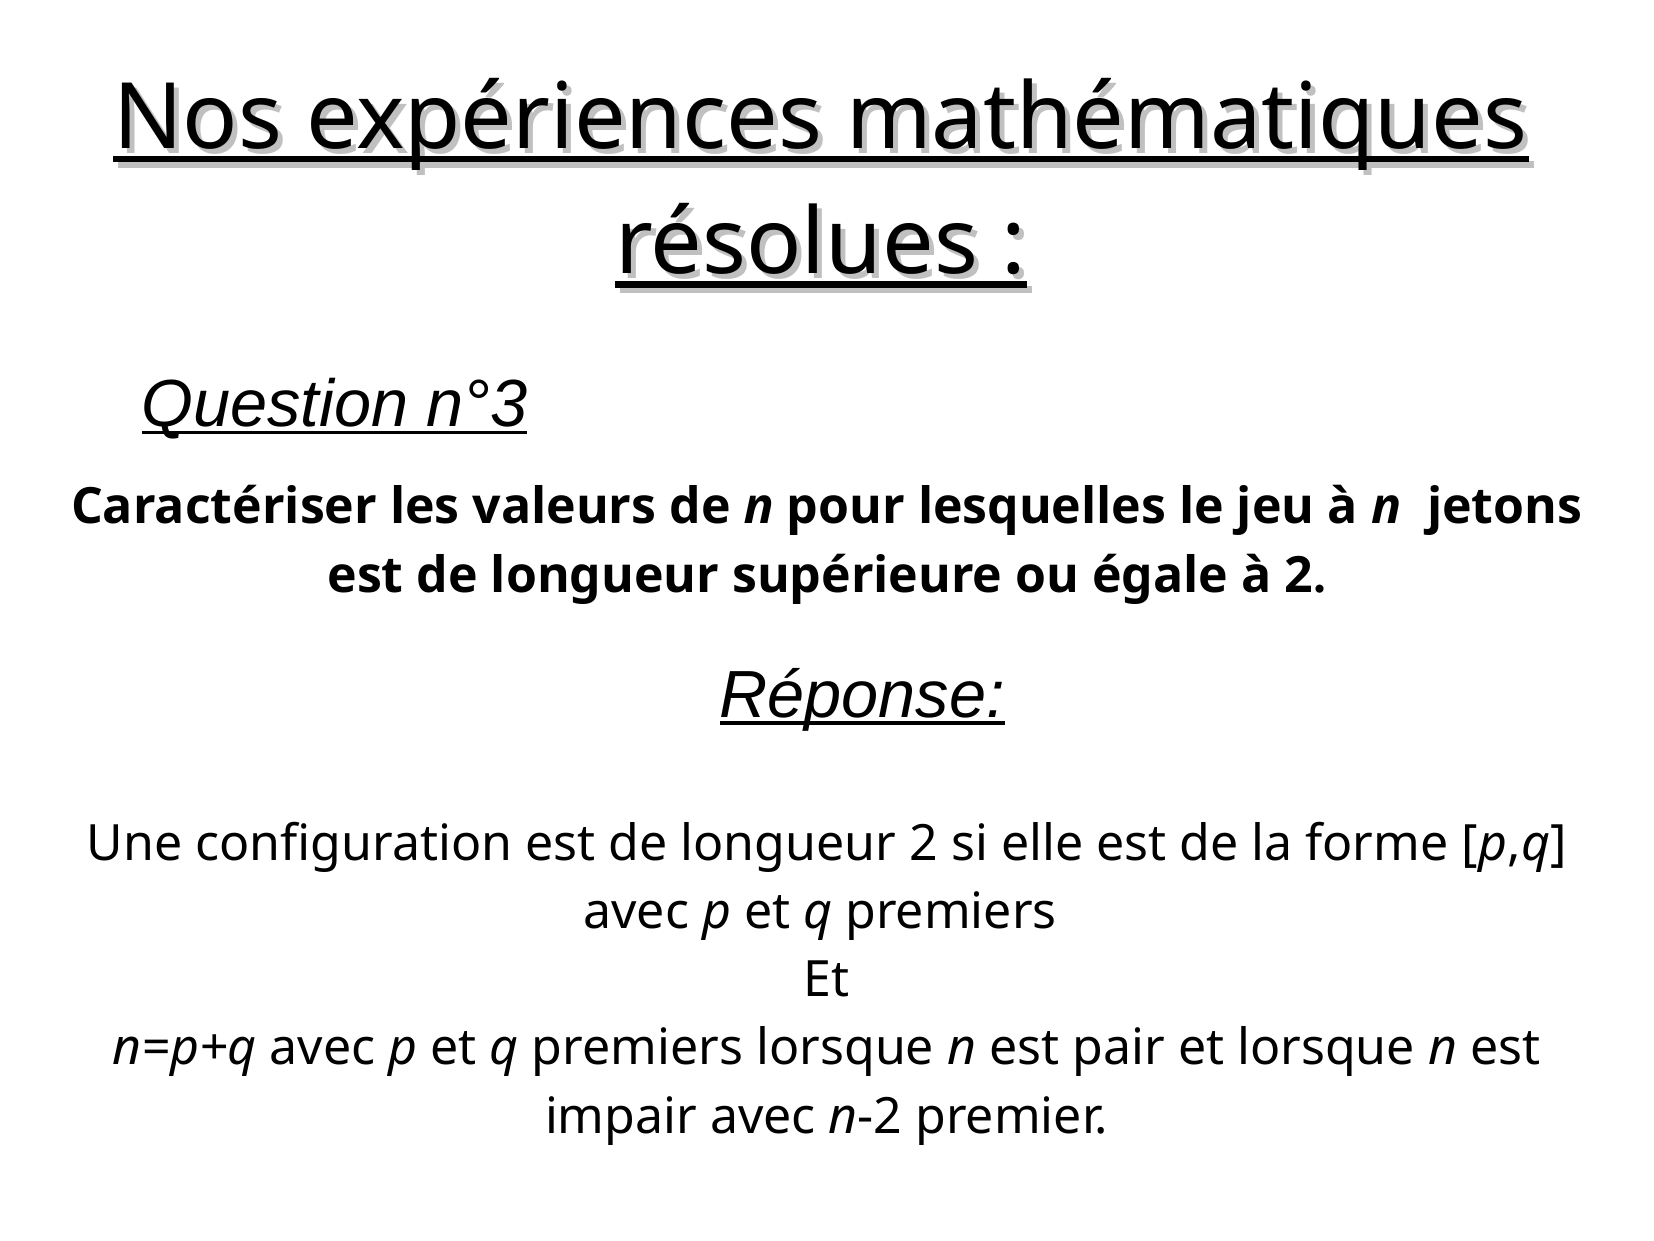

Nos expériences mathématiques résolues :
# Question n°3
Caractériser les valeurs de n pour lesquelles le jeu à n jetons est de longueur supérieure ou égale à 2.
Réponse:
Une configuration est de longueur 2 si elle est de la forme [p,q] avec p et q premiers
Et
n=p+q avec p et q premiers lorsque n est pair et lorsque n est impair avec n-2 premier.